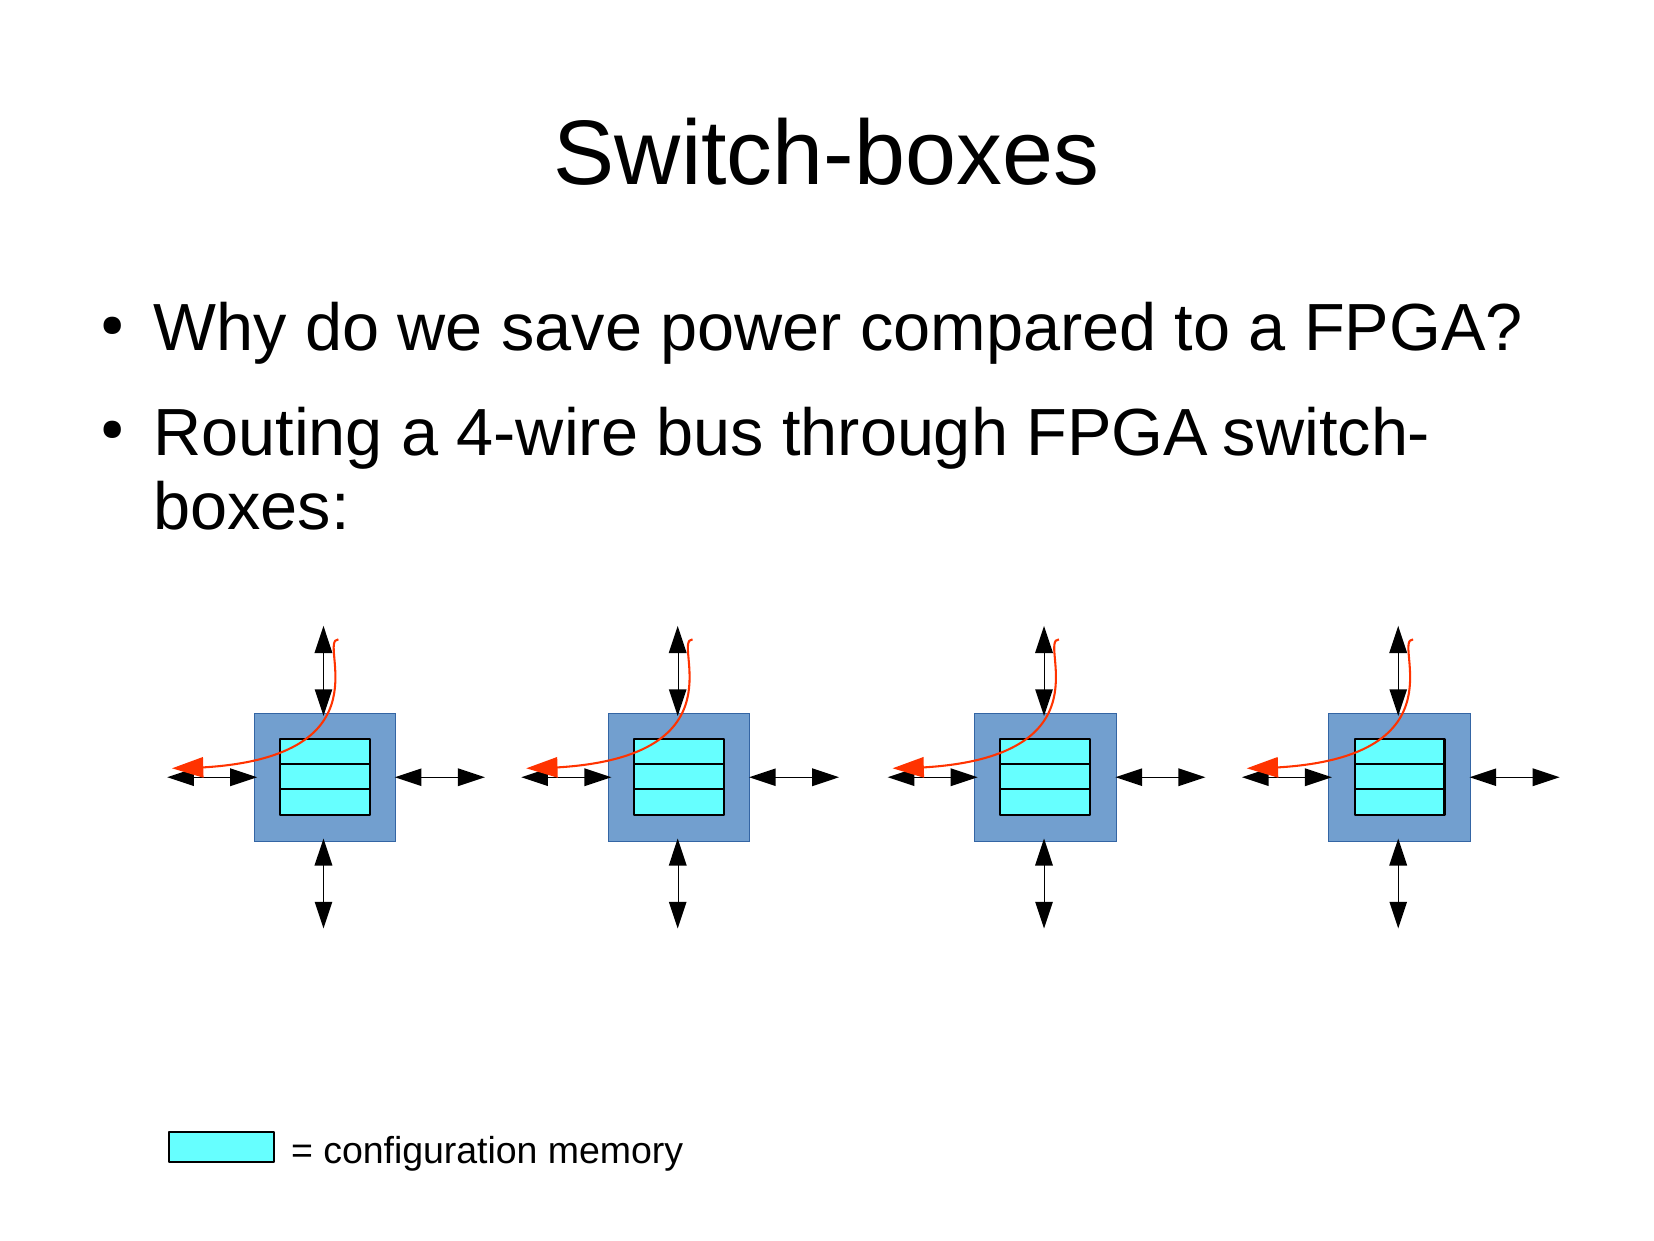

# Switch-boxes
Why do we save power compared to a FPGA?
Routing a 4-wire bus through FPGA switch-boxes:
= configuration memory